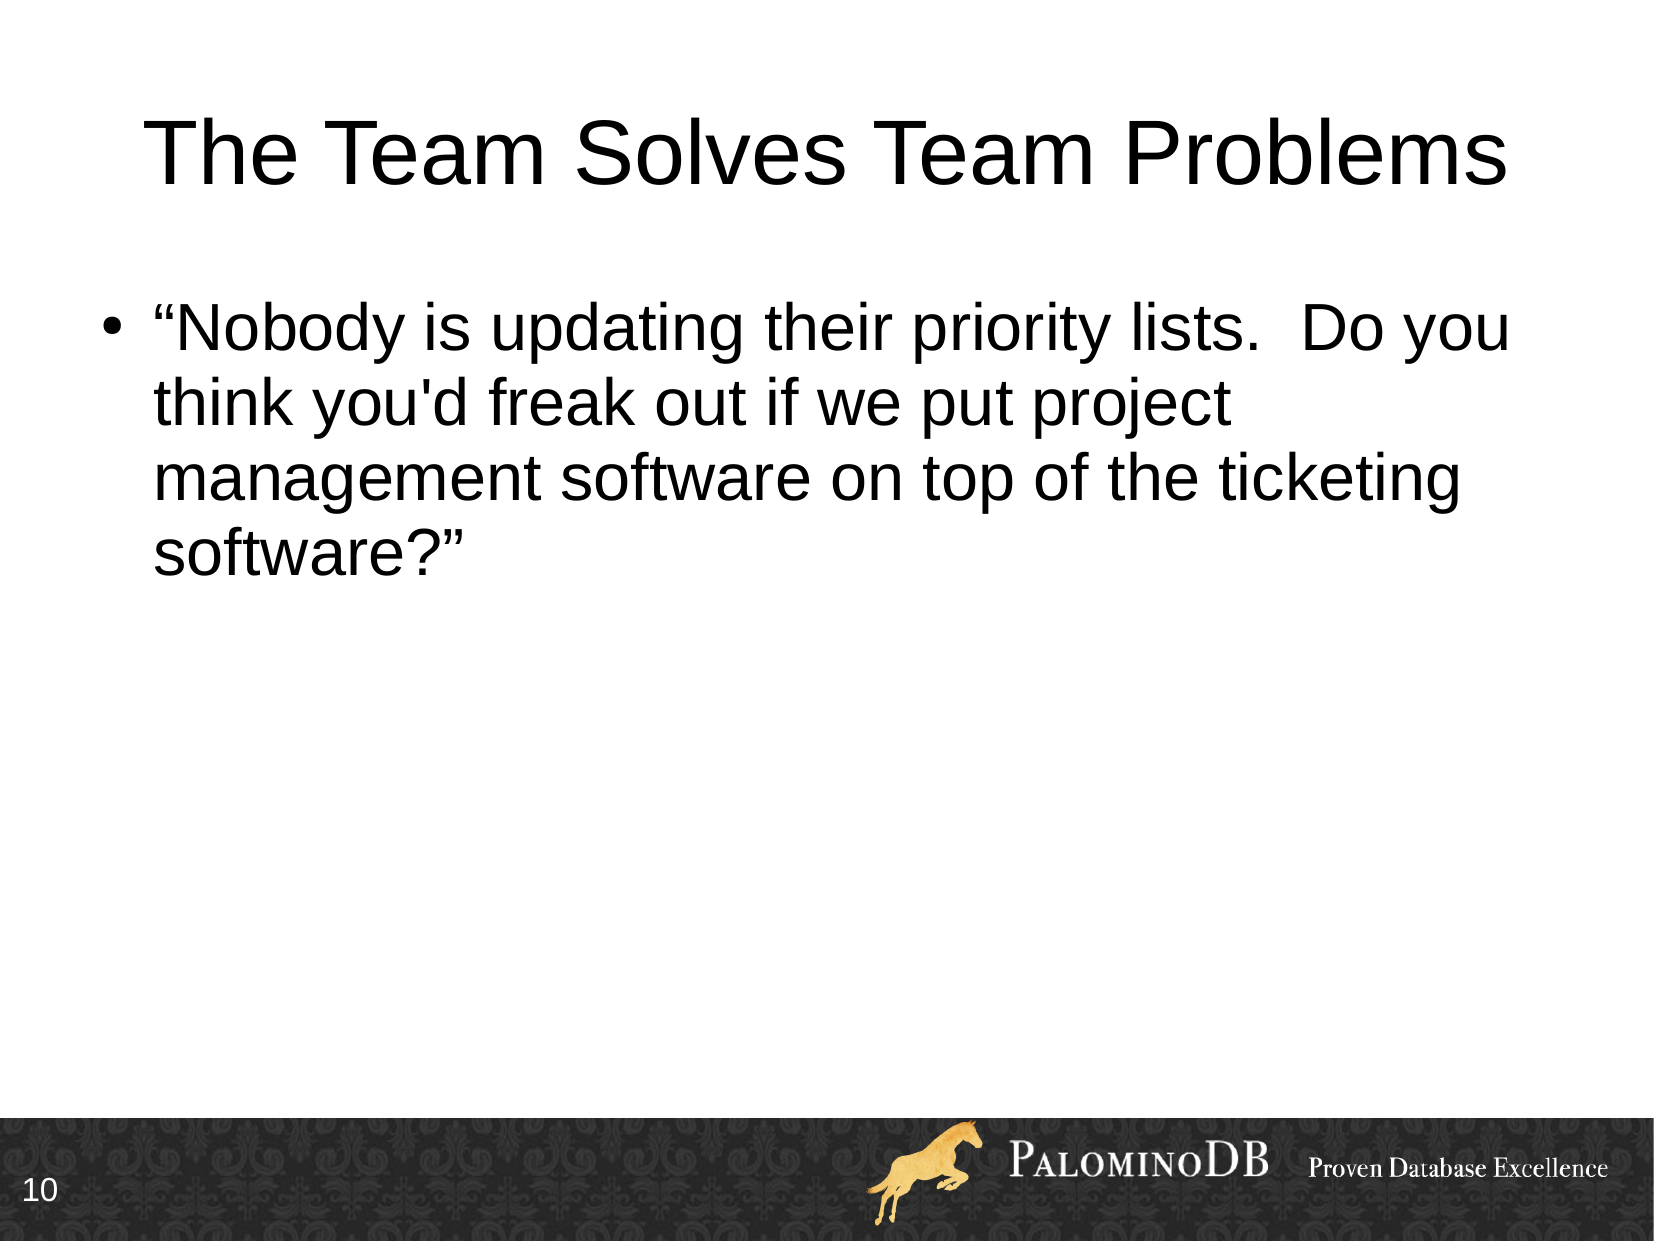

# The Team Solves Team Problems
“Nobody is updating their priority lists. Do you think you'd freak out if we put project management software on top of the ticketing software?”